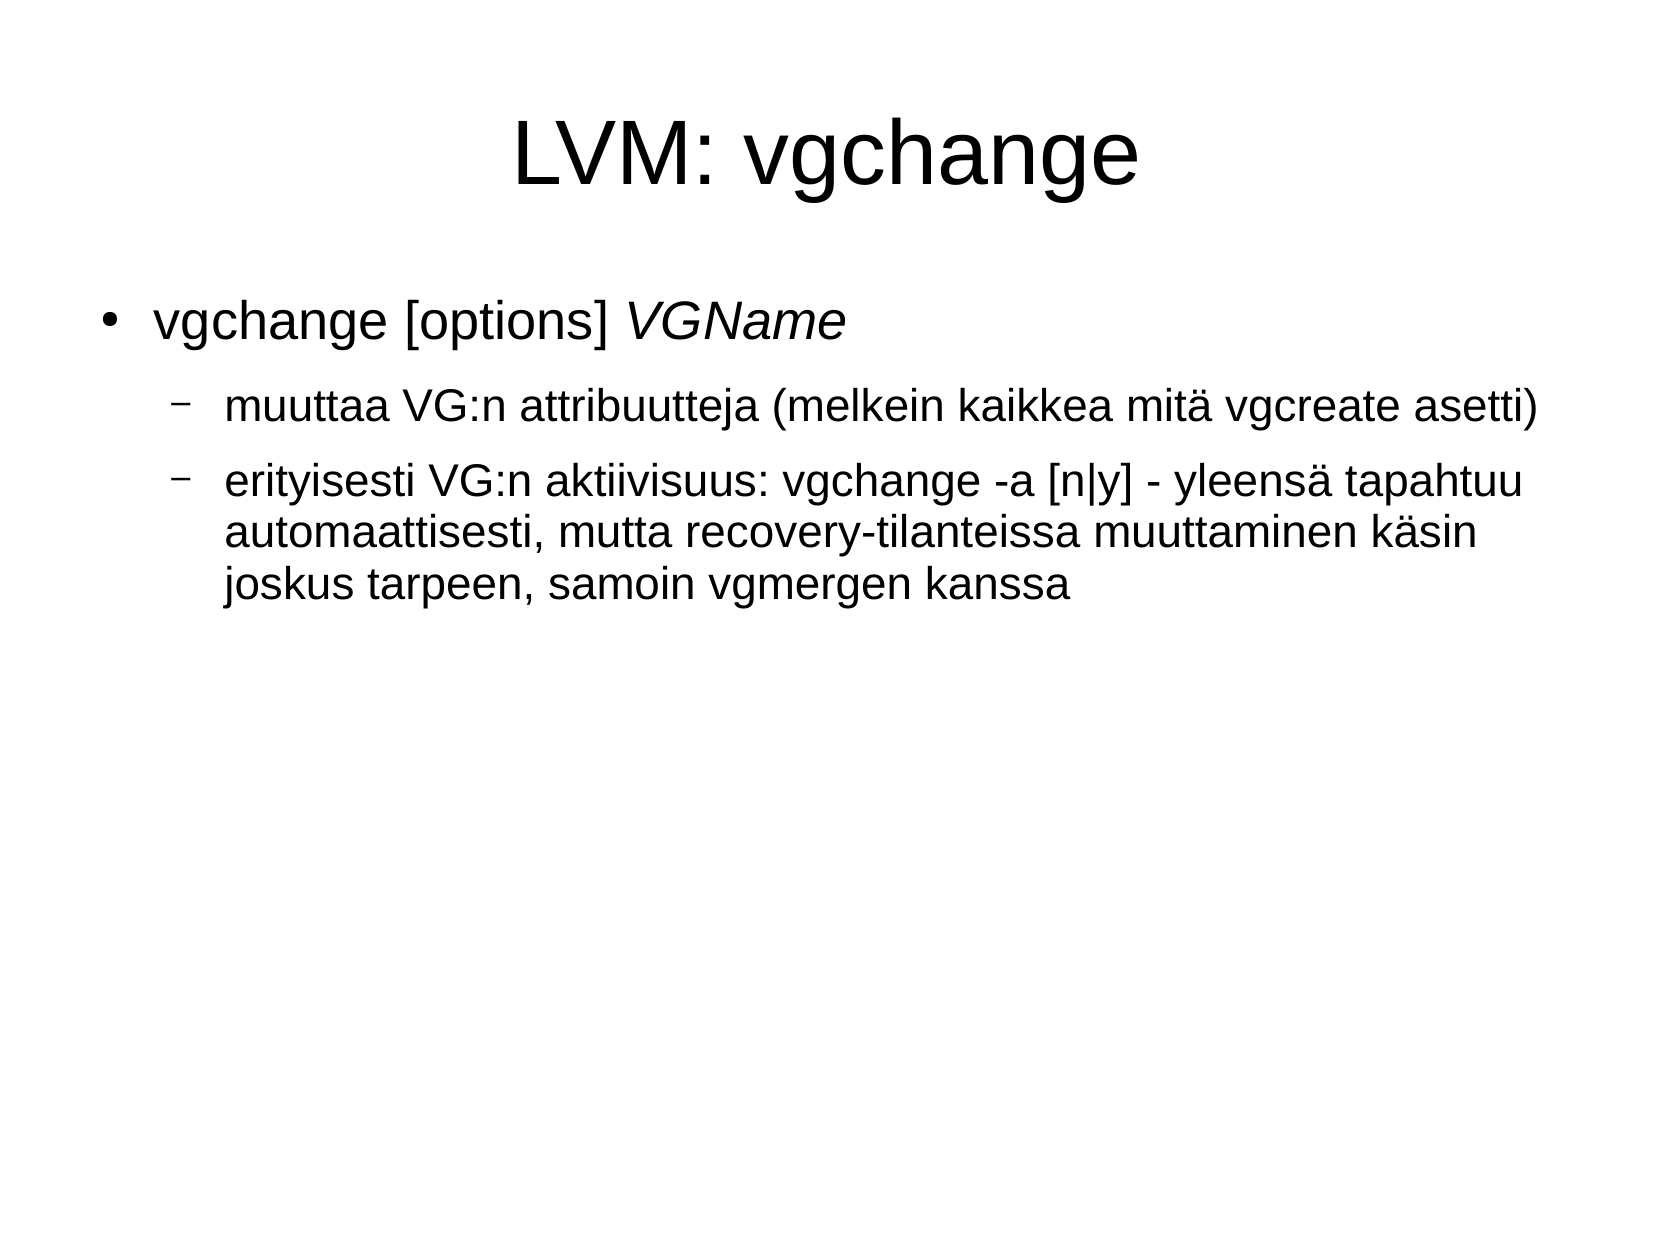

# LVM: vgchange
vgchange [options] VGName
muuttaa VG:n attribuutteja (melkein kaikkea mitä vgcreate asetti)
erityisesti VG:n aktiivisuus: vgchange -a [n|y] - yleensä tapahtuu automaattisesti, mutta recovery-tilanteissa muuttaminen käsin joskus tarpeen, samoin vgmergen kanssa